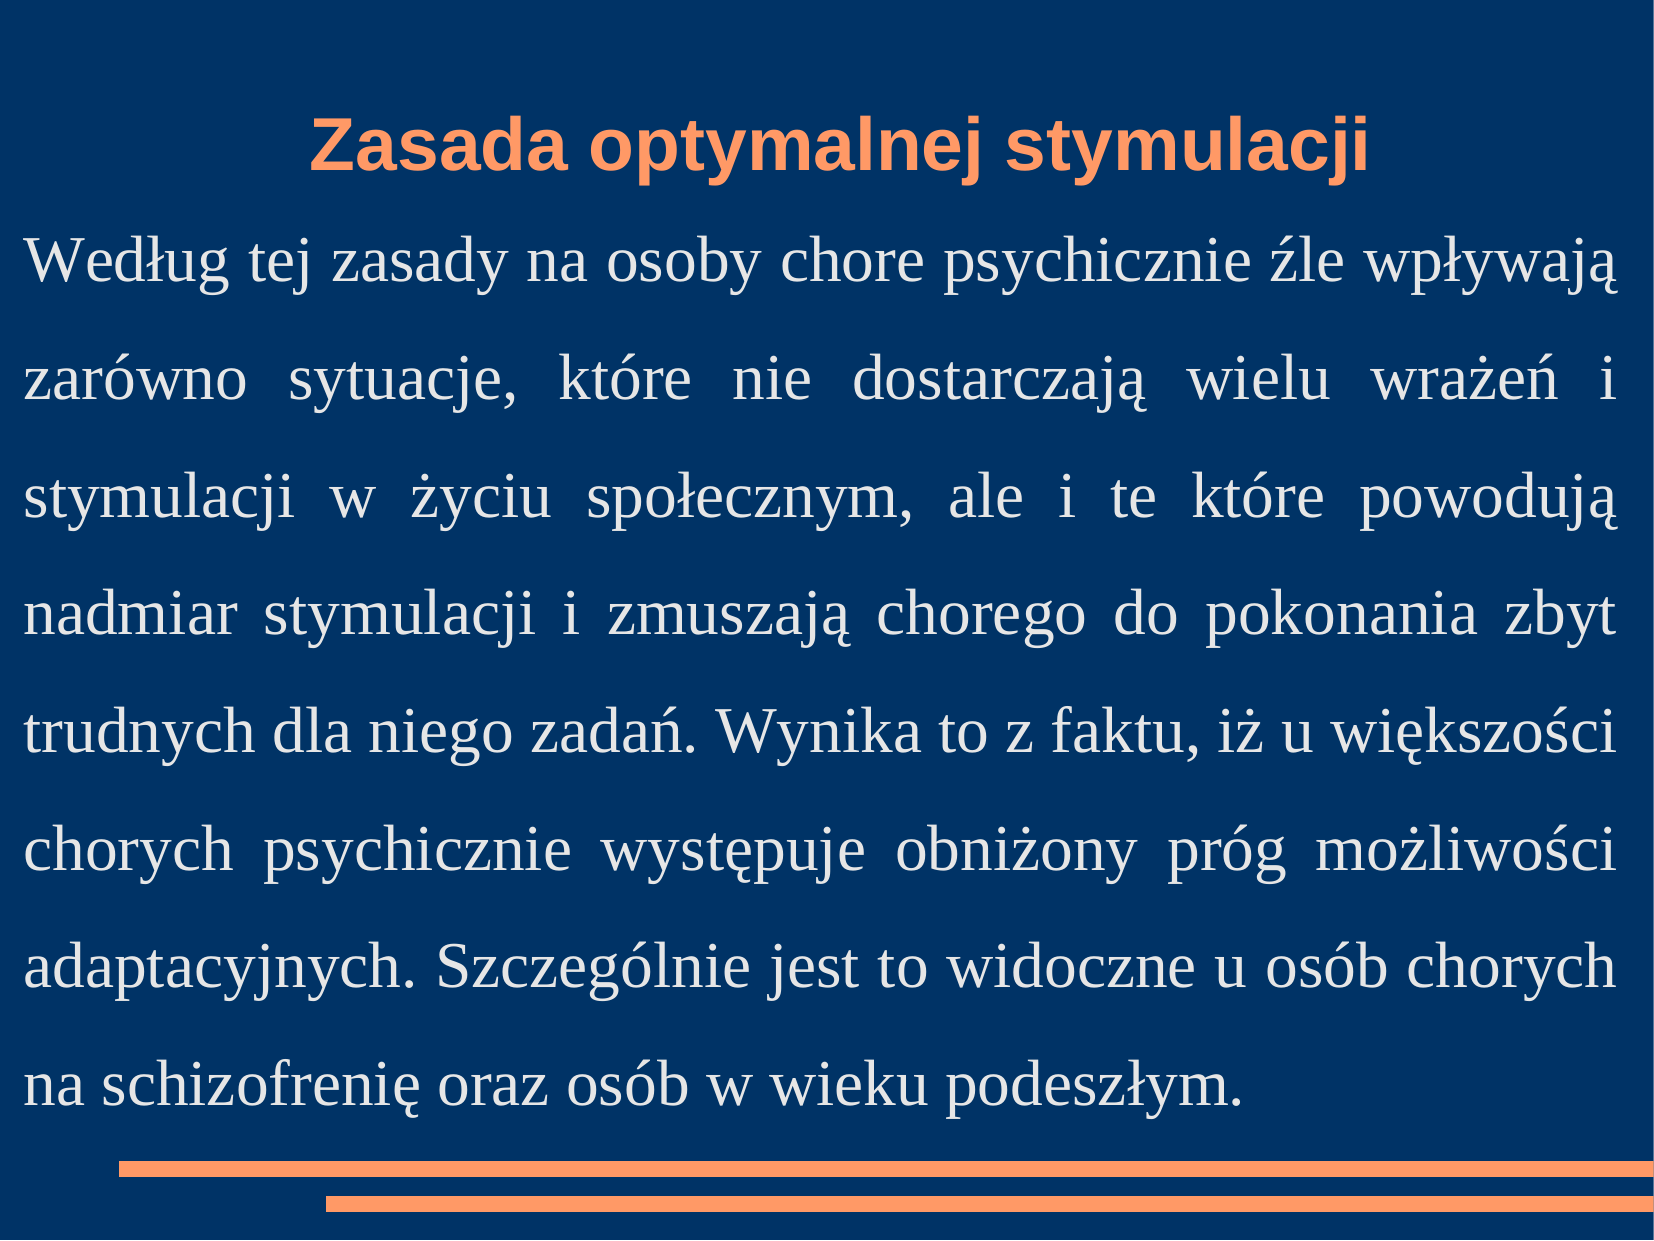

# Zasada optymalnej stymulacji
Według tej zasady na osoby chore psychicznie źle wpływają zarówno sytuacje, które nie dostarczają wielu wrażeń i stymulacji w życiu społecznym, ale i te które powodują nadmiar stymulacji i zmuszają chorego do pokonania zbyt trudnych dla niego zadań. Wynika to z faktu, iż u większości chorych psychicznie występuje obniżony próg możliwości adaptacyjnych. Szczególnie jest to widoczne u osób chorych na schizofrenię oraz osób w wieku podeszłym.